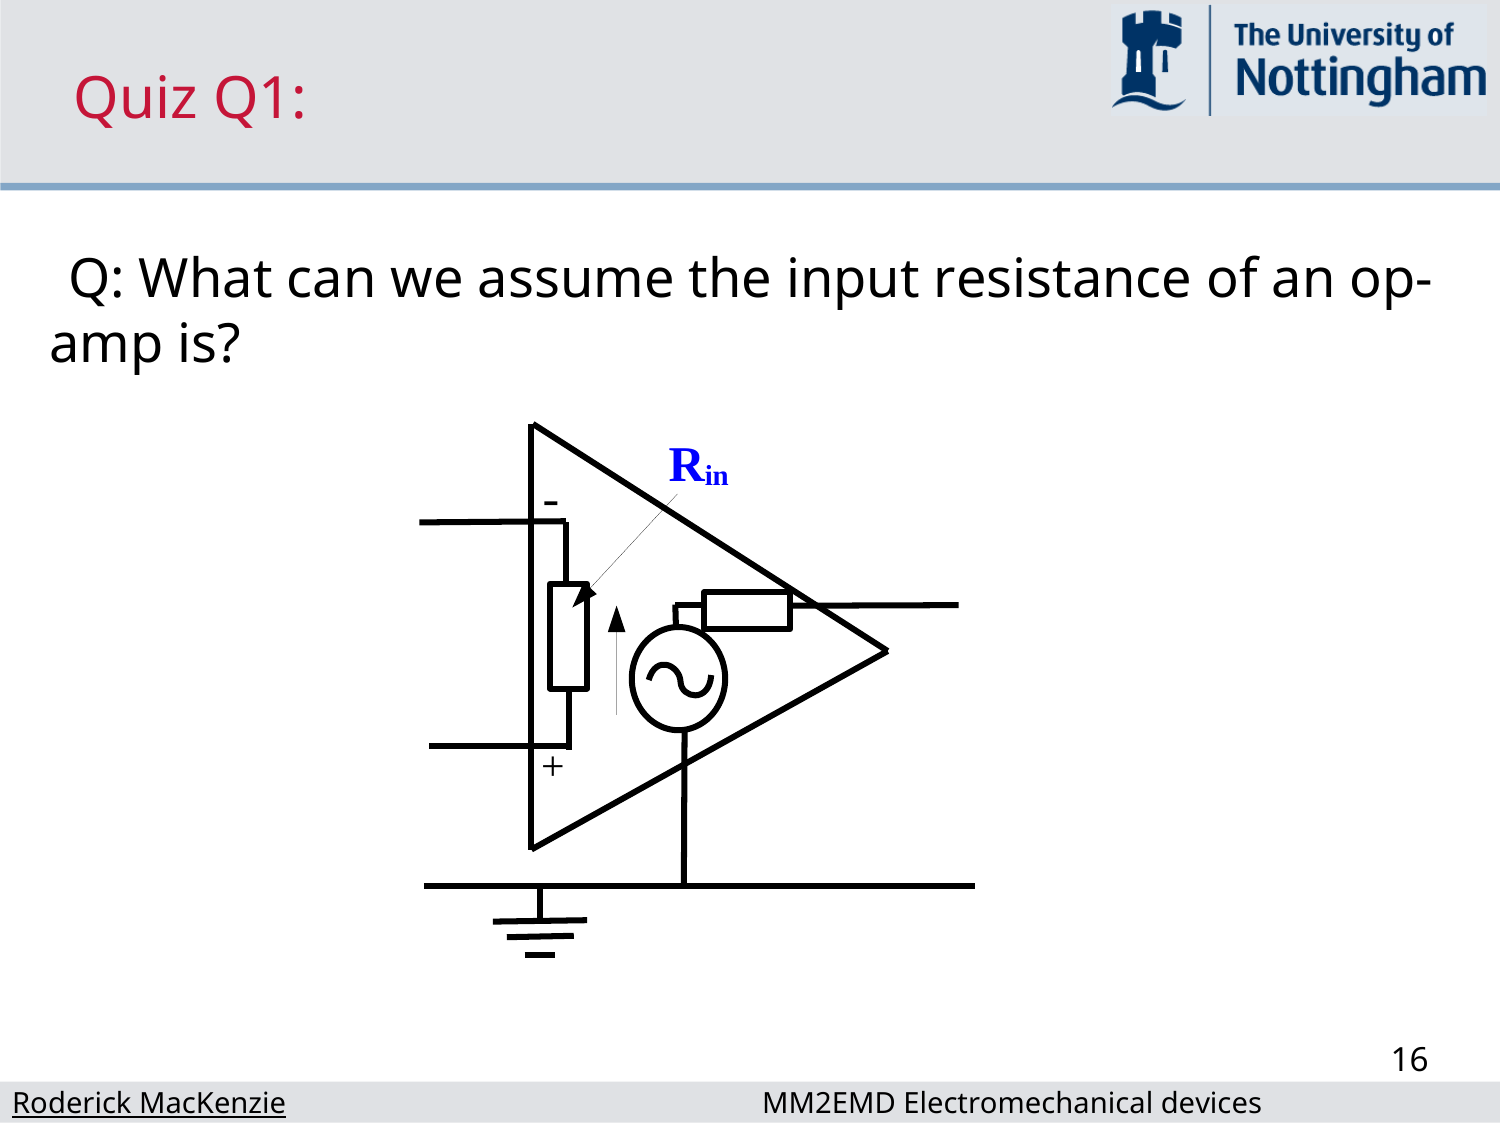

# Quiz Q1:
Q: What can we assume the input resistance of an op-amp is?
Rin
-
+